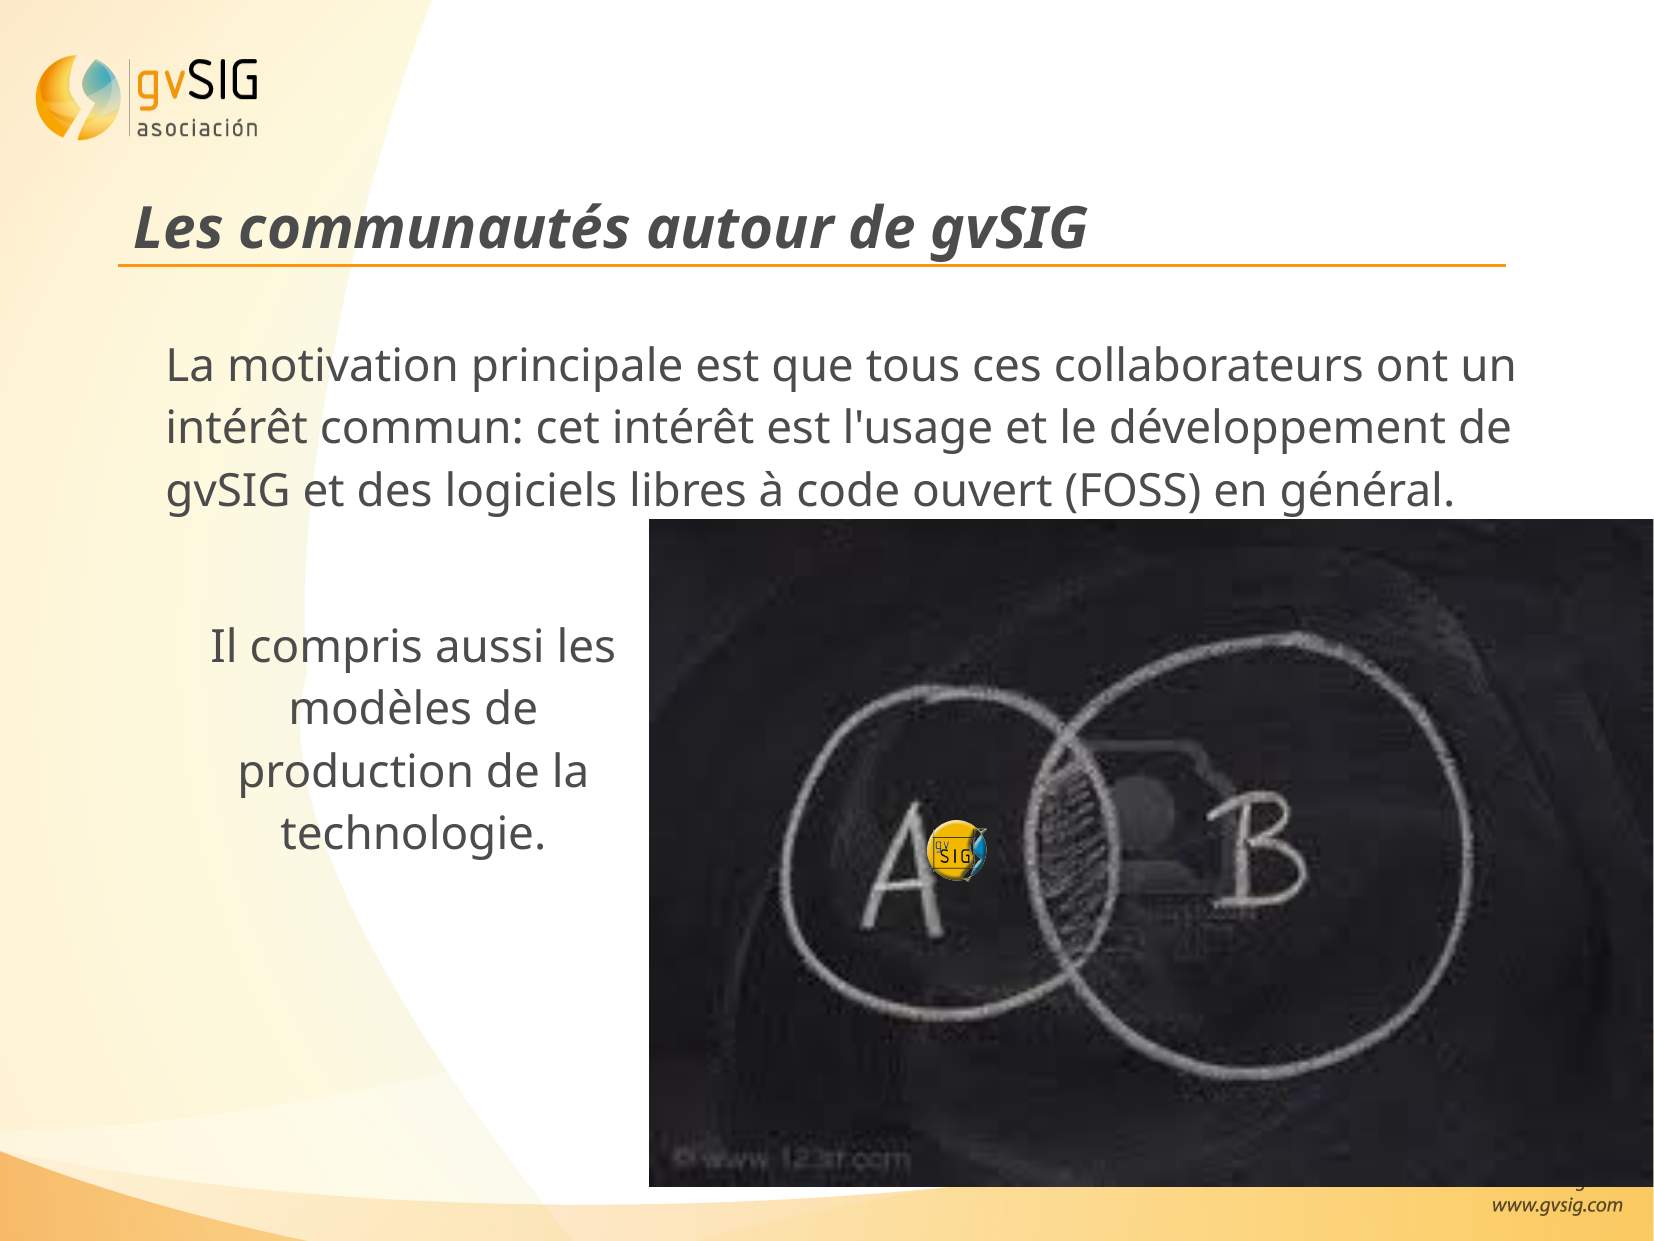

Les communautés autour de gvSIG
# La motivation principale est que tous ces collaborateurs ont un intérêt commun: cet intérêt est l'usage et le développement de gvSIG et des logiciels libres à code ouvert (FOSS) en général.
Il compris aussi les modèles de production de la technologie.